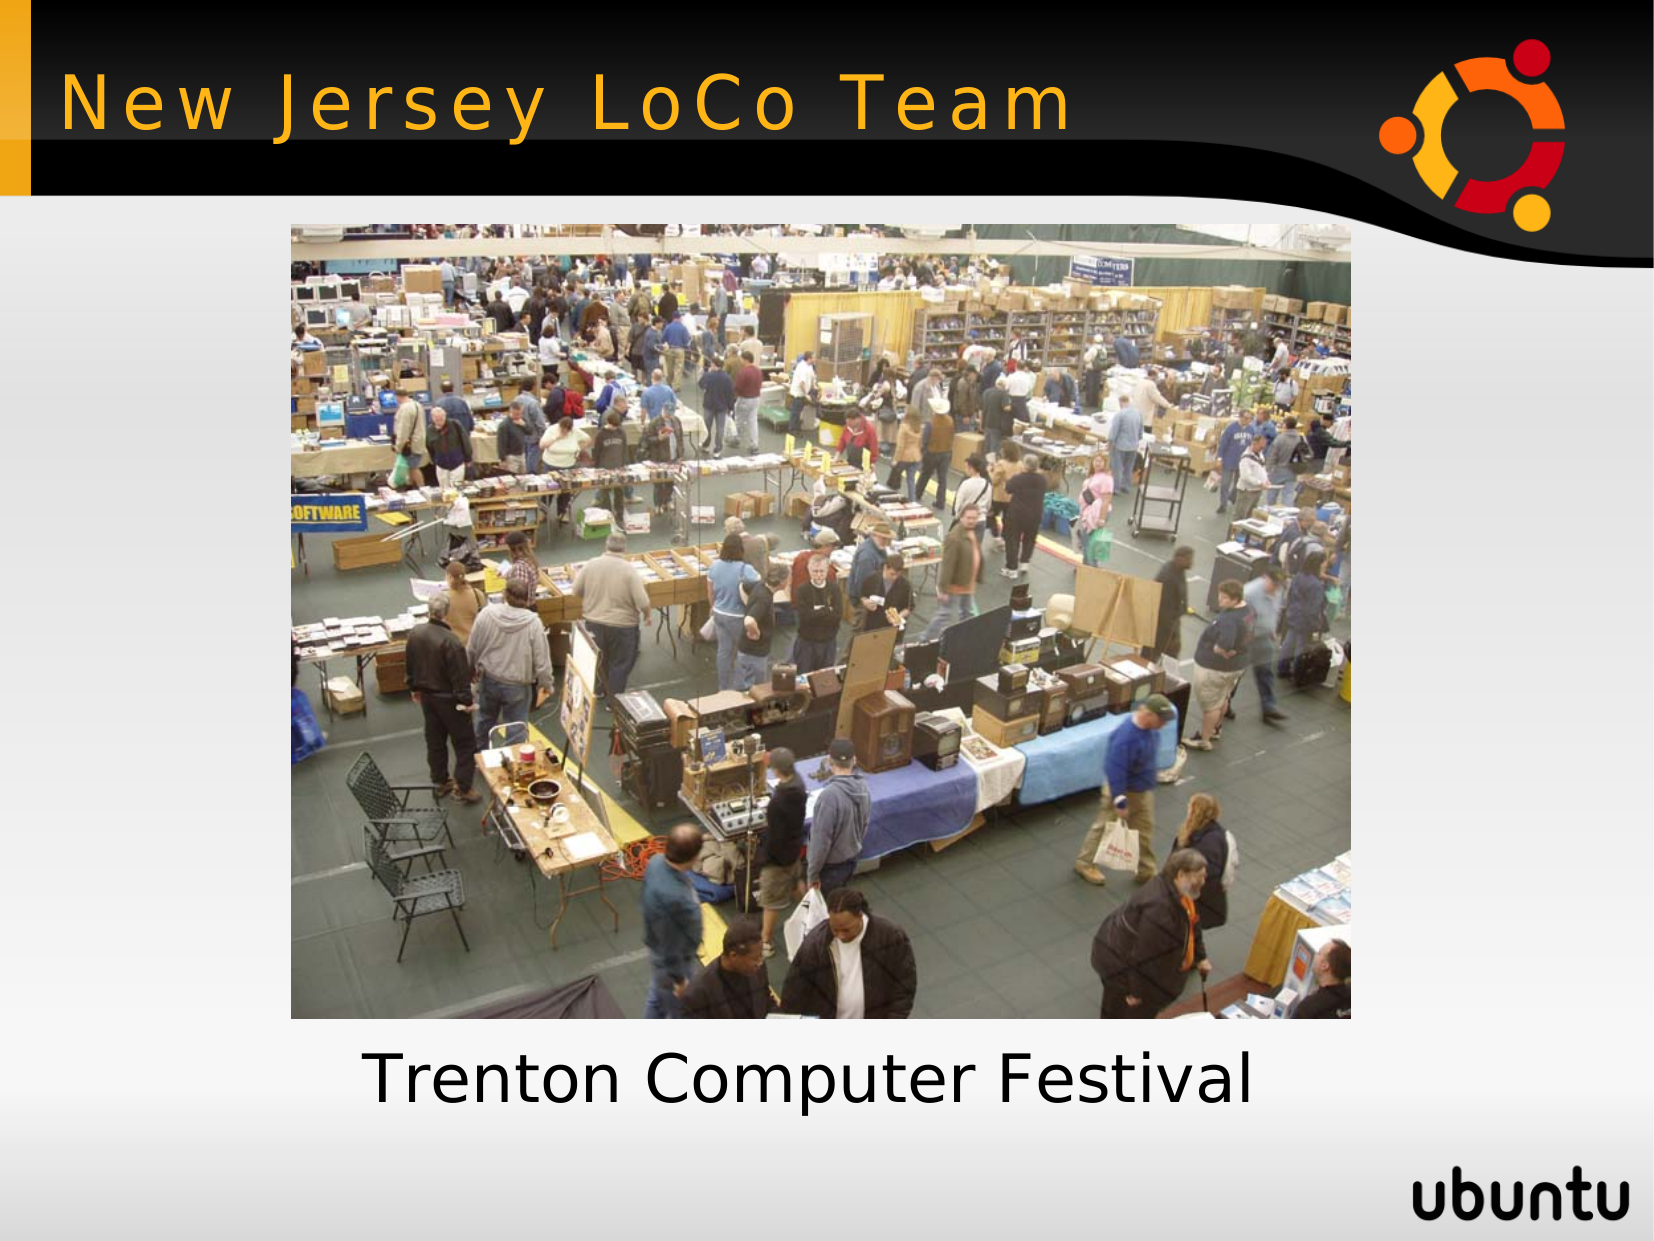

# New Jersey LoCo Team
Trenton Computer Festival